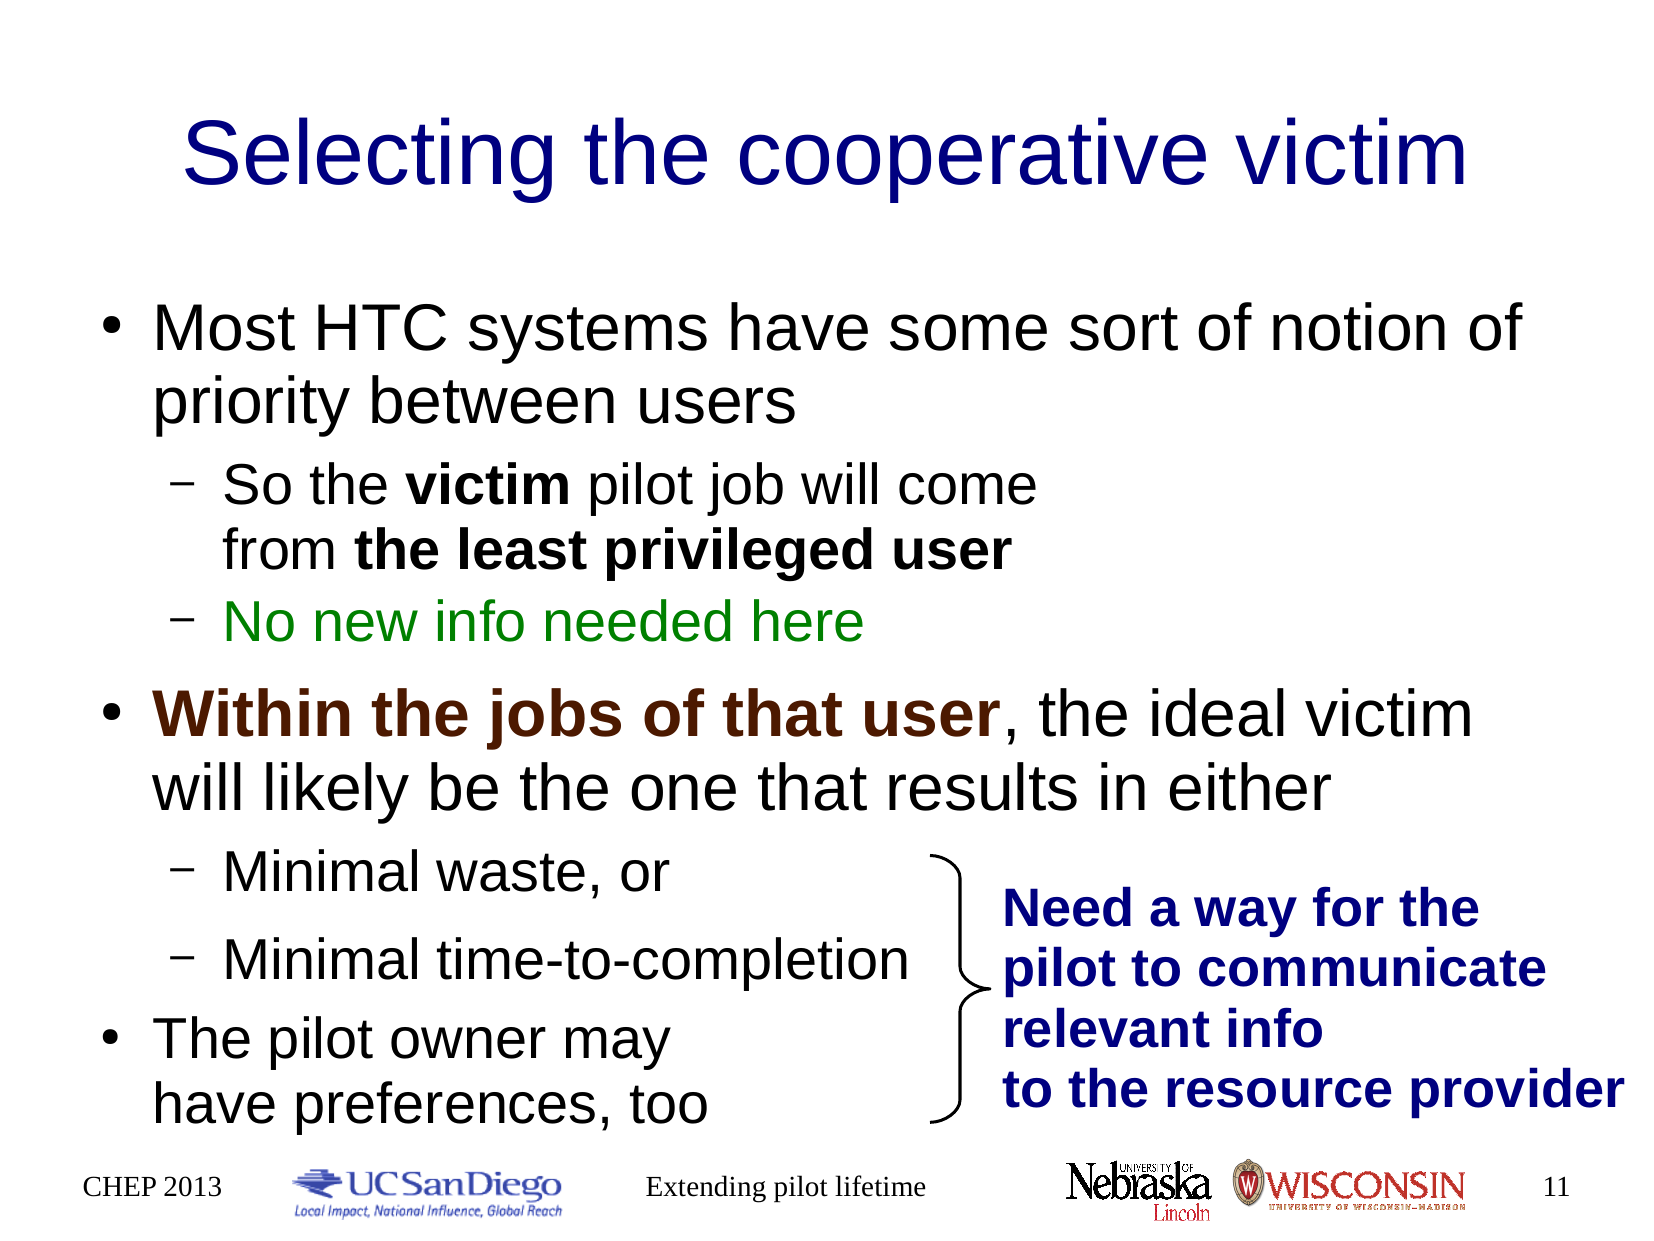

# Selecting the cooperative victim
Most HTC systems have some sort of notion of priority between users
So the victim pilot job will come
from the least privileged user
No new info needed here
Within the jobs of that user, the ideal victim will likely be the one that results in either
Minimal waste, or
Minimal time-to-completion
The pilot owner may
have preferences, too
Need a way for the
pilot to communicate
relevant info
to the resource provider
CHEP 2013
Extending pilot lifetime
11